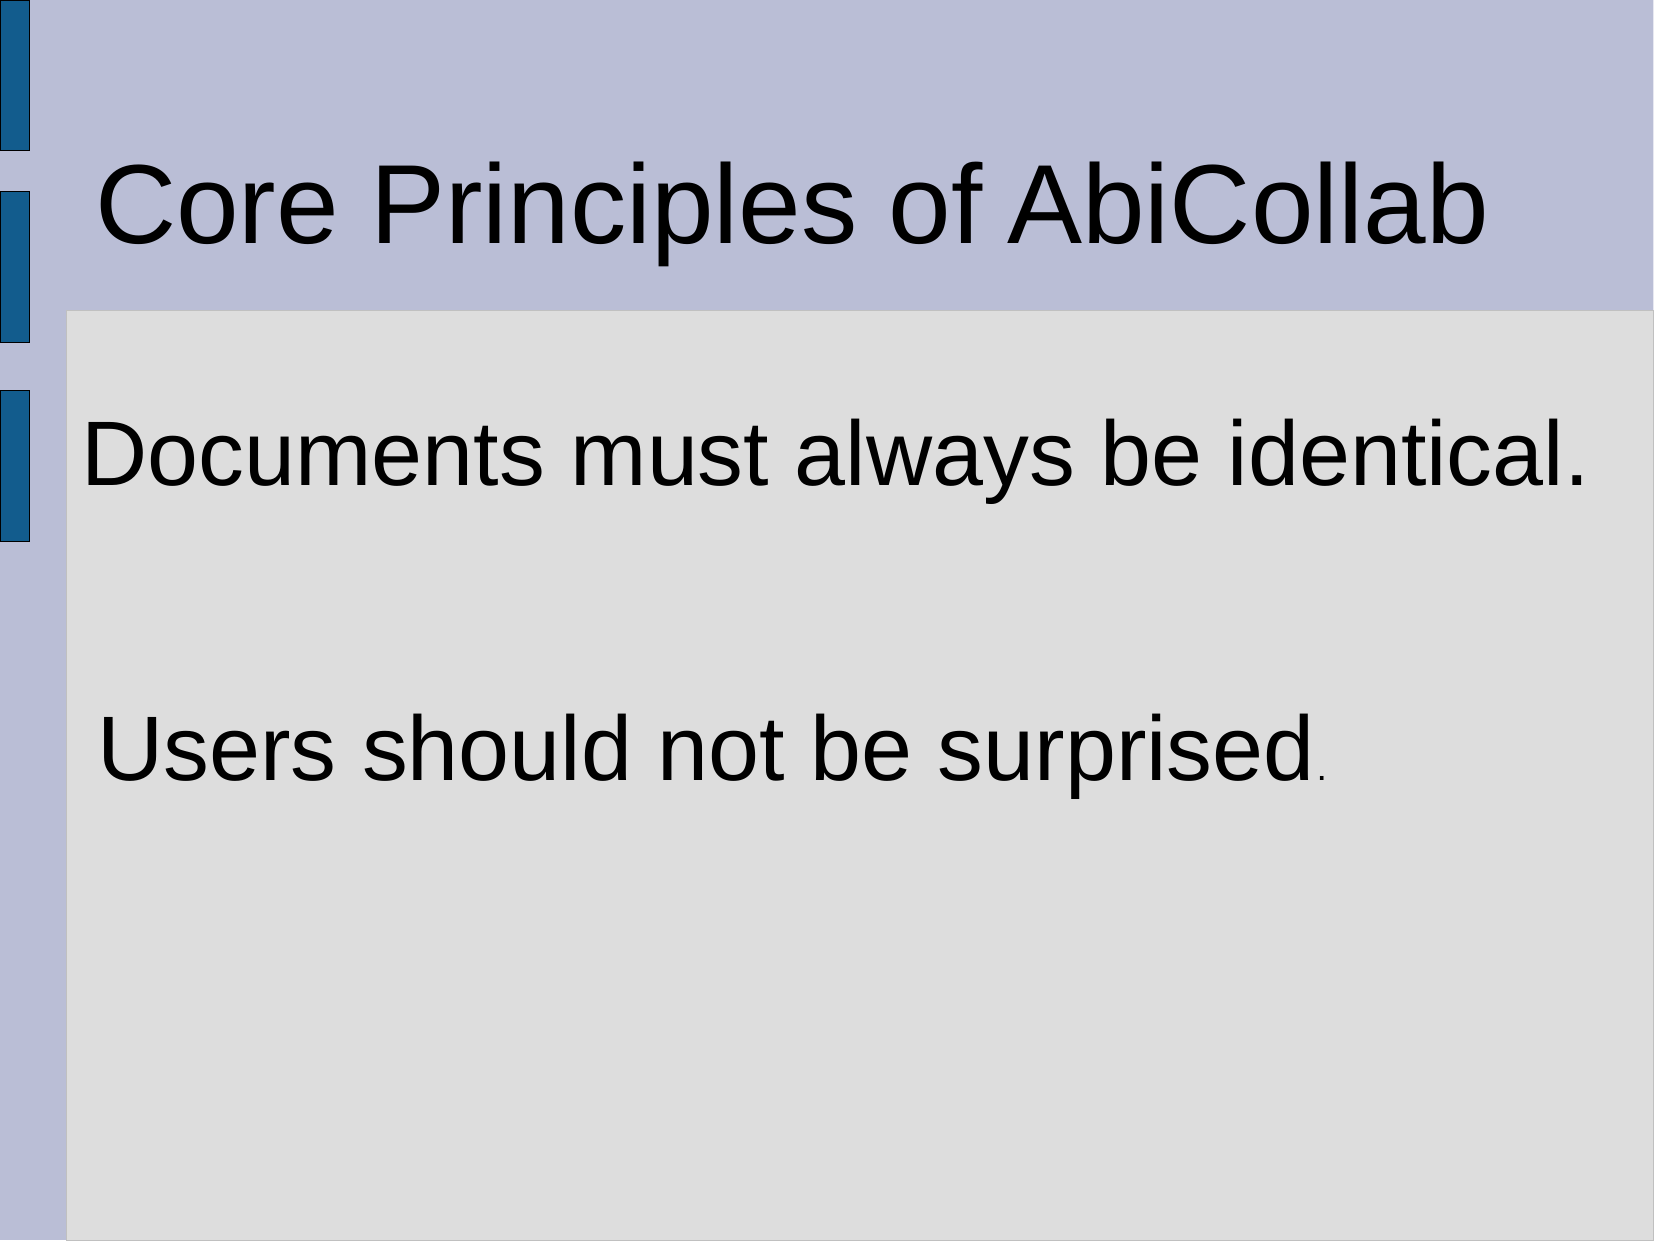

Core Principles of AbiCollab
Documents must always be identical.
Users should not be surprised.